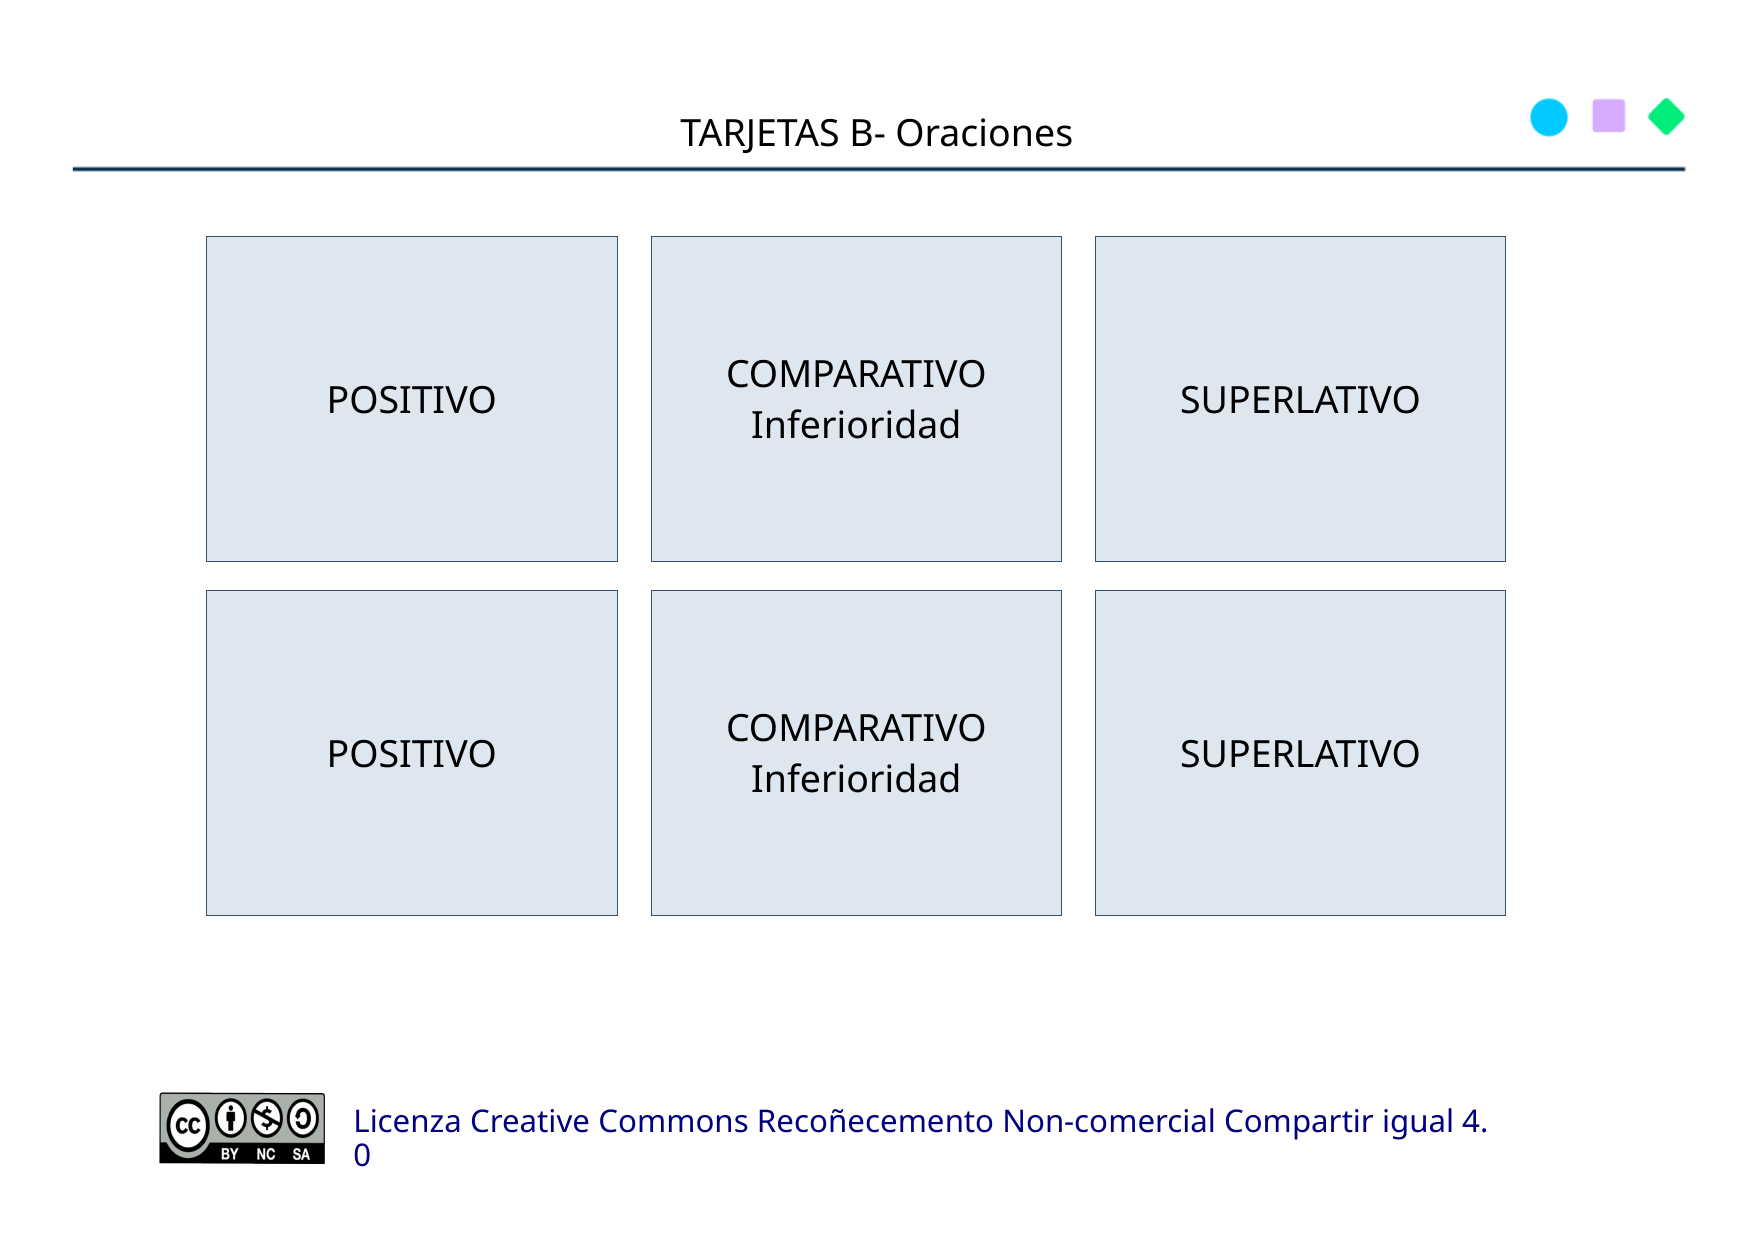

TARJETAS B- Oraciones
POSITIVO
COMPARATIVO
Inferioridad
SUPERLATIVO
POSITIVO
COMPARATIVO
Inferioridad
SUPERLATIVO
Licenza Creative Commons Recoñecemento Non-comercial Compartir igual 4.0